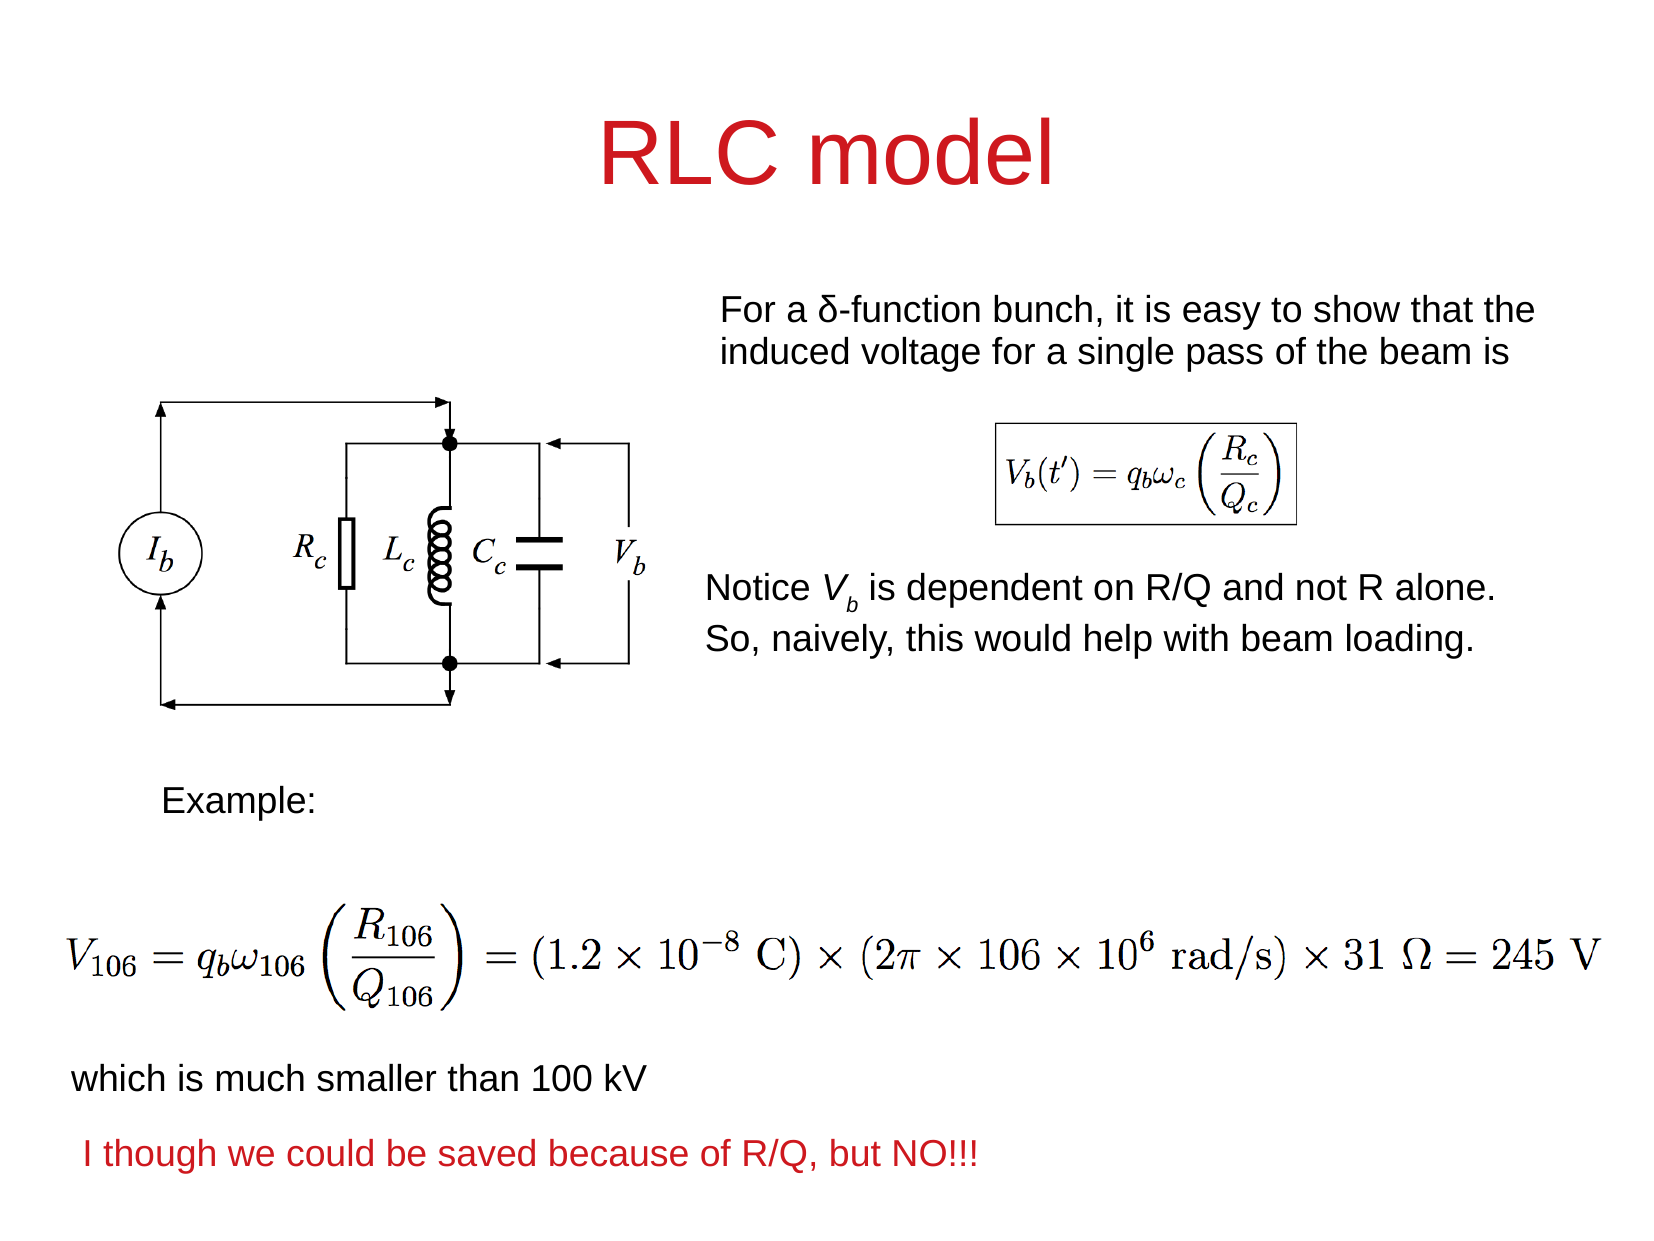

# RLC model
For a δ-function bunch, it is easy to show that the induced voltage for a single pass of the beam is
Notice Vb is dependent on R/Q and not R alone. So, naively, this would help with beam loading.
Example:
which is much smaller than 100 kV
I though we could be saved because of R/Q, but NO!!!